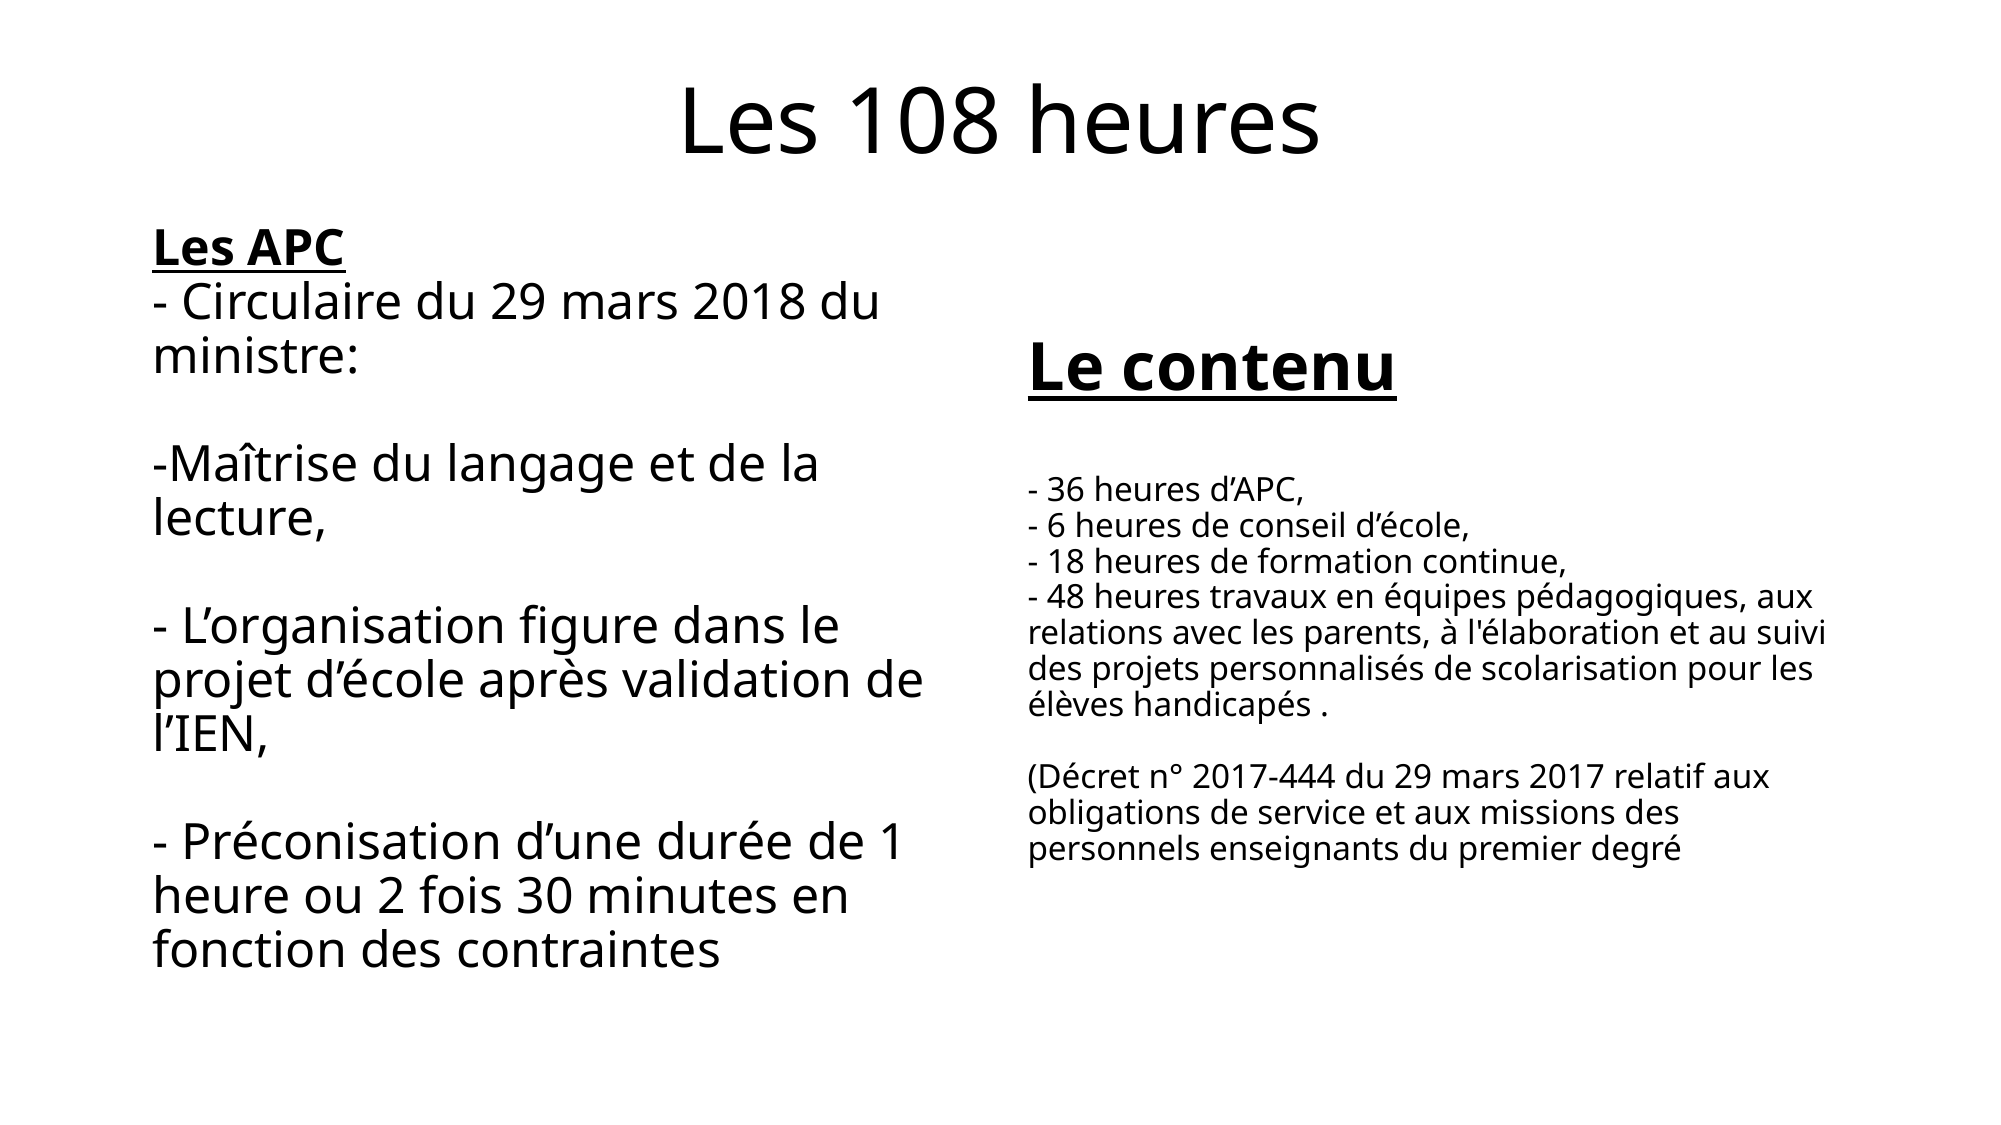

# Les 108 heures
Les APC
- Circulaire du 29 mars 2018 du ministre:
-Maîtrise du langage et de la lecture,
- L’organisation figure dans le projet d’école après validation de l’IEN,
- Préconisation d’une durée de 1 heure ou 2 fois 30 minutes en fonction des contraintes
Le contenu
- 36 heures d’APC,
- 6 heures de conseil d’école,
- 18 heures de formation continue,
- 48 heures travaux en équipes pédagogiques, aux relations avec les parents, à l'élaboration et au suivi des projets personnalisés de scolarisation pour les élèves handicapés .
(Décret n° 2017-444 du 29 mars 2017 relatif aux obligations de service et aux missions des personnels enseignants du premier degré